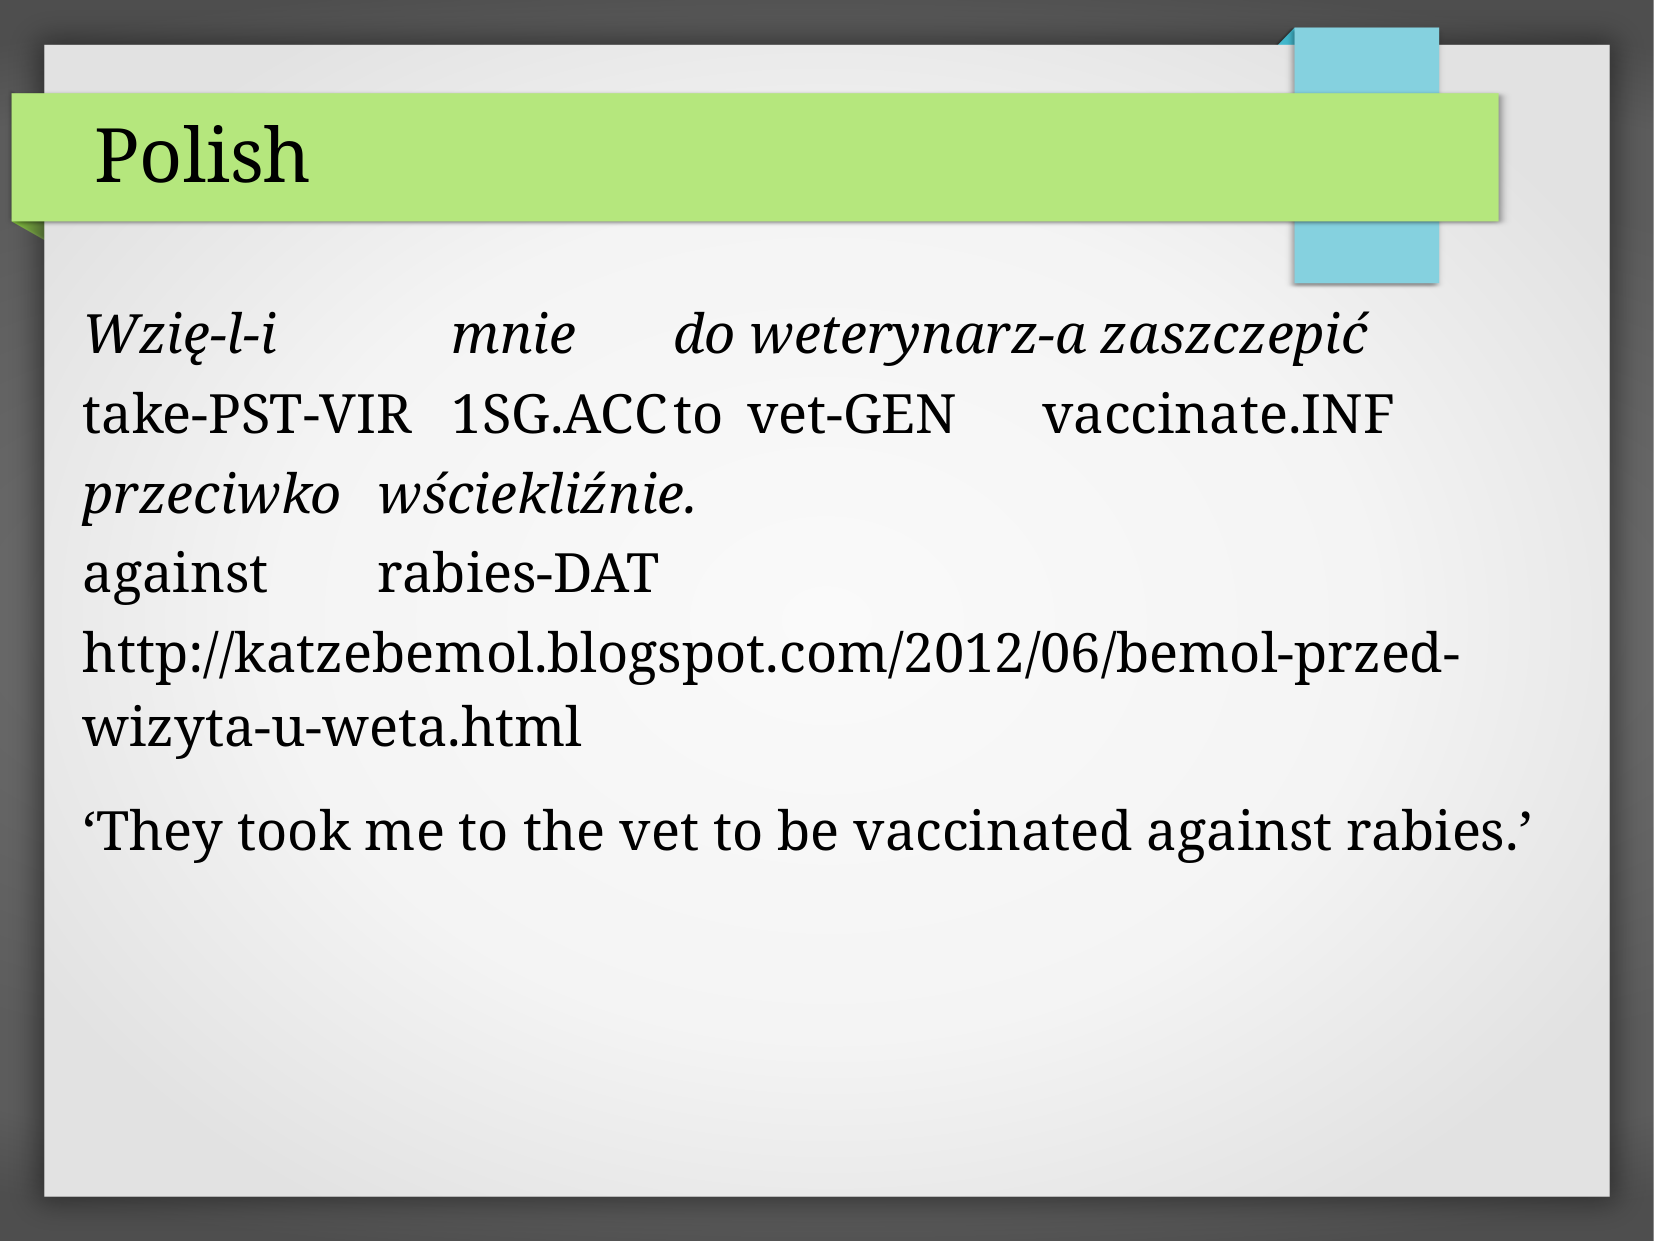

# Polish
Wzię-l-i 			mnie 		do weterynarz-a zaszczepić
take-PST-VIR	1SG.ACC	to	vet-GEN		vaccinate.INF
przeciwko 	wściekliźnie.
against		rabies-DAT
http://katzebemol.blogspot.com/2012/06/bemol-przed-wizyta-u-weta.html
‘They took me to the vet to be vaccinated against rabies.’